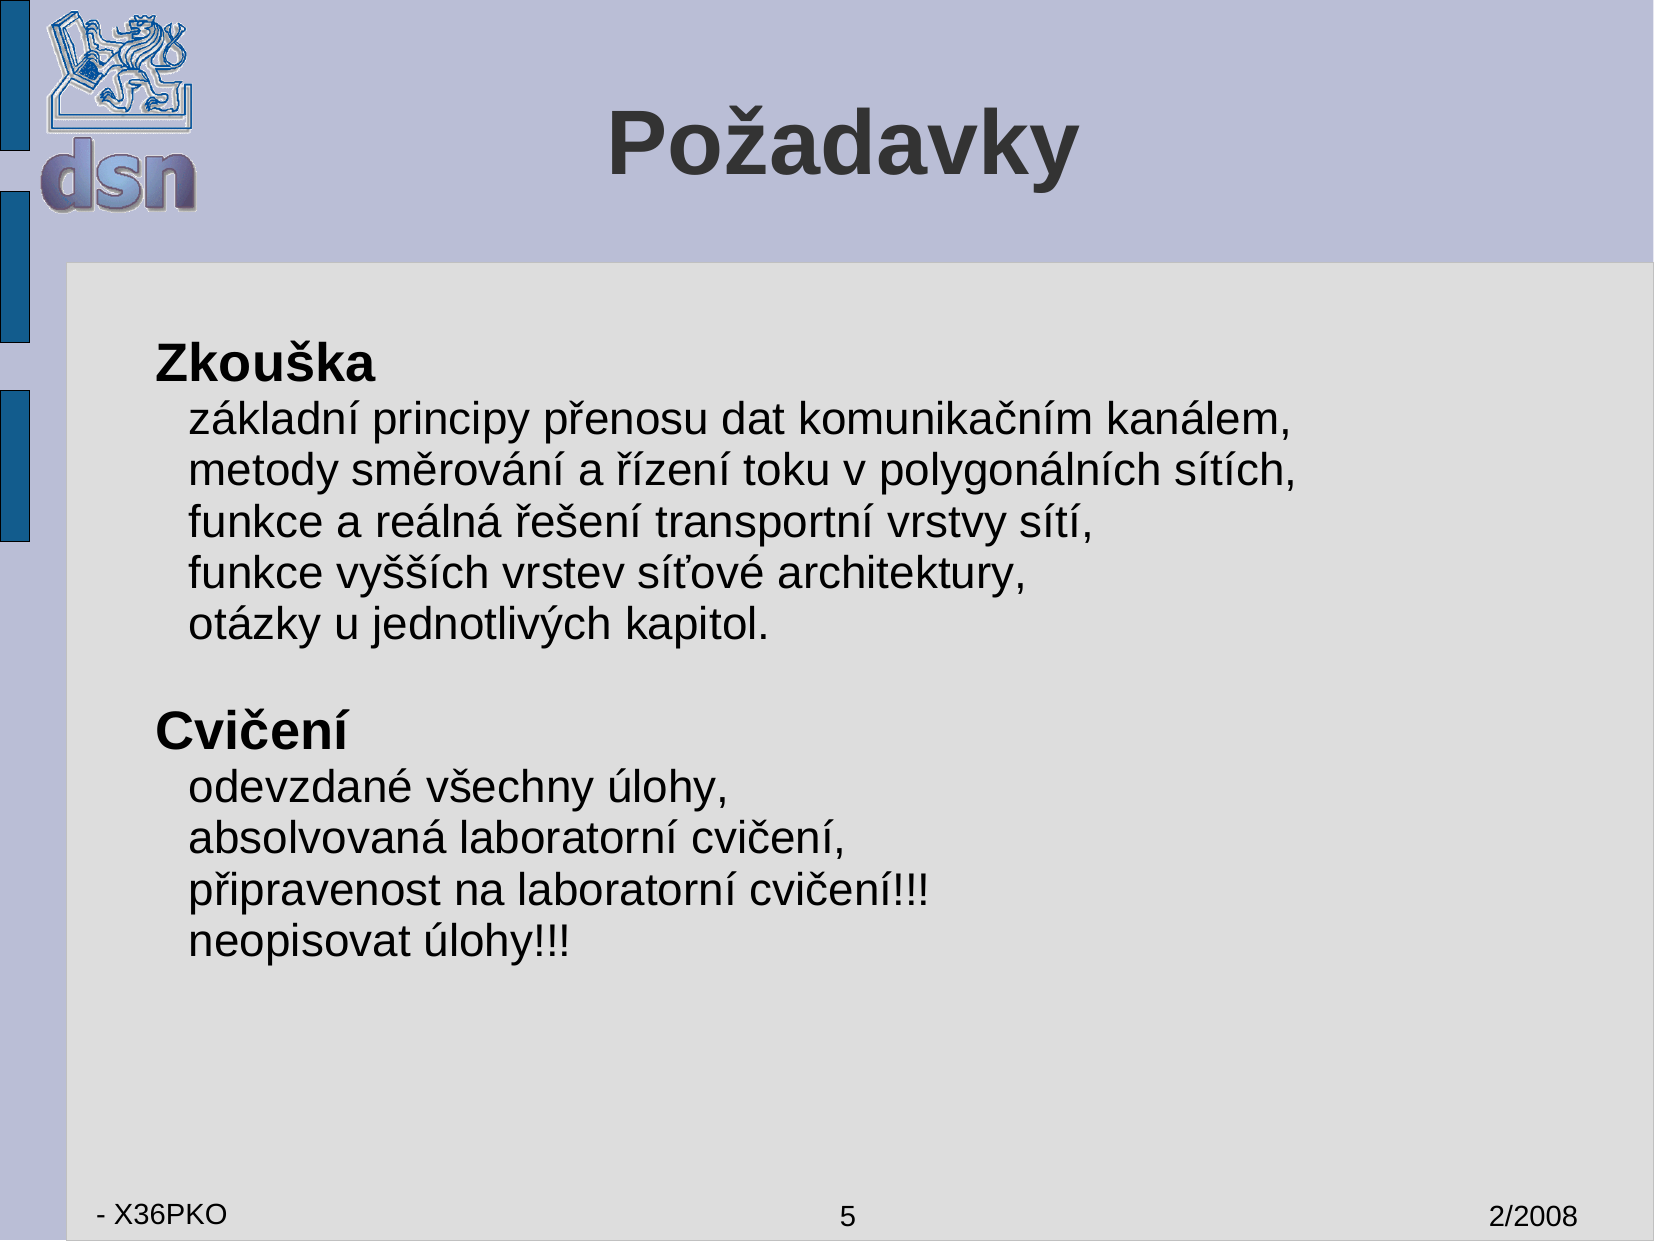

# Požadavky
Zkouška
základní principy přenosu dat komunikačním kanálem,
metody směrování a řízení toku v polygonálních sítích,
funkce a reálná řešení transportní vrstvy sítí,
funkce vyšších vrstev síťové architektury,
otázky u jednotlivých kapitol.
Cvičení
odevzdané všechny úlohy,
absolvovaná laboratorní cvičení,
připravenost na laboratorní cvičení!!!
neopisovat úlohy!!!